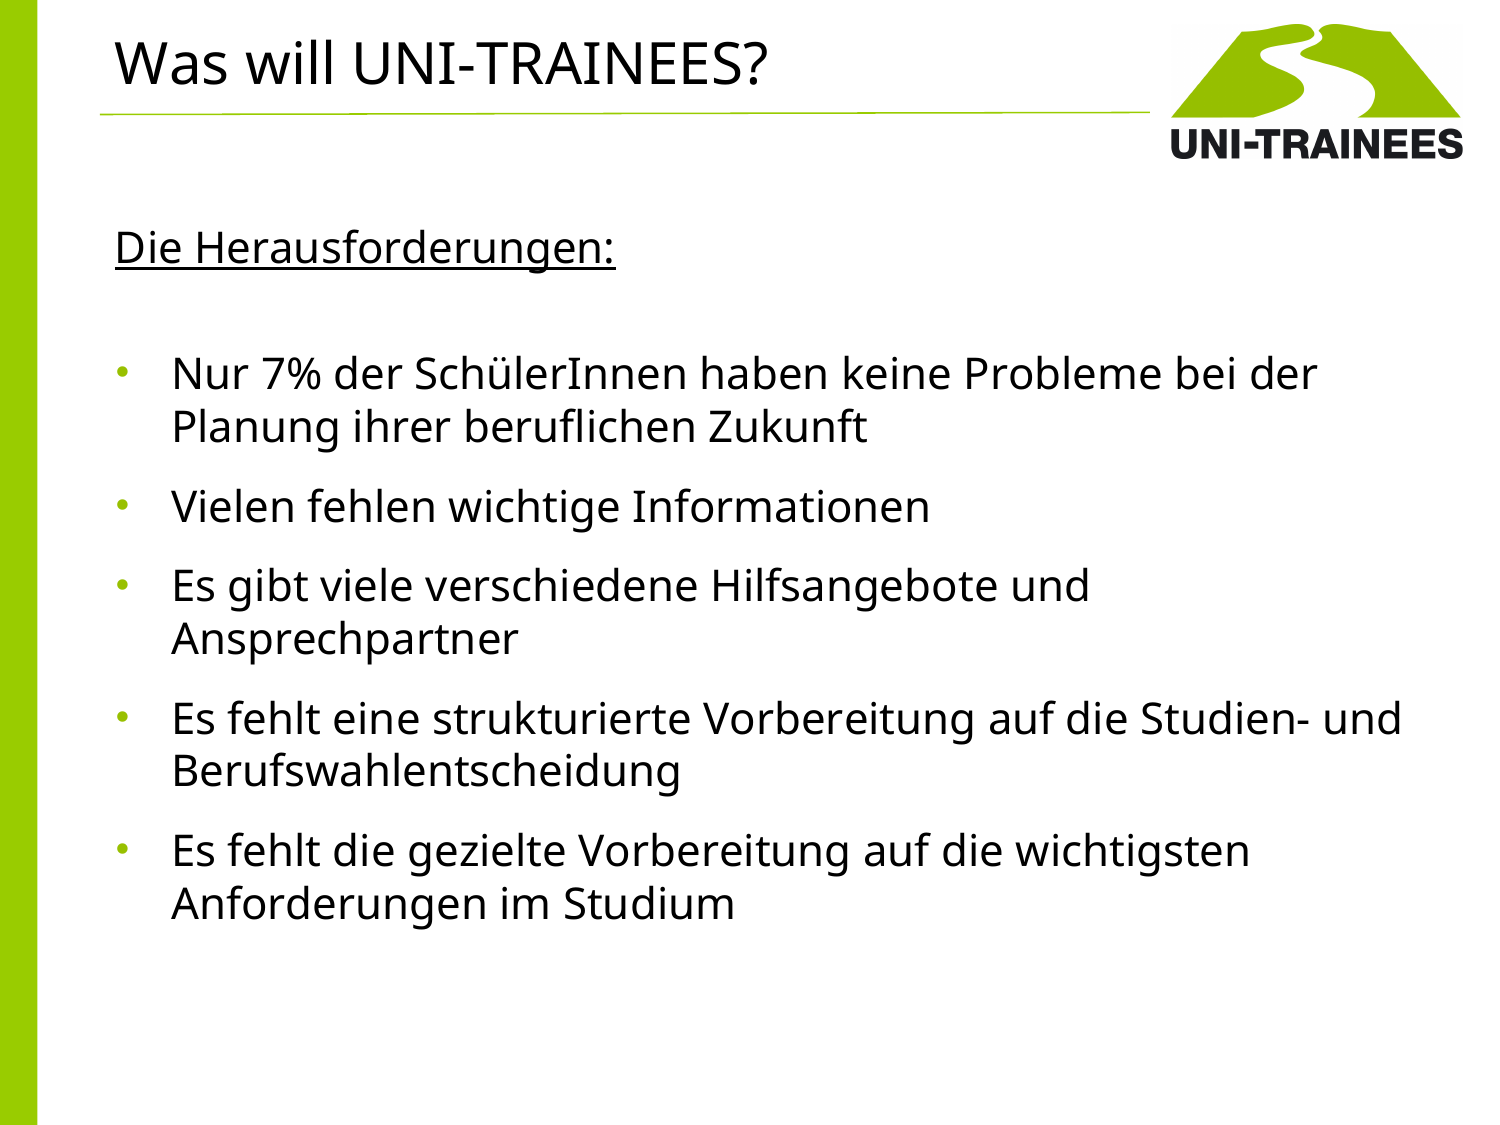

Was will UNI-TRAINEES?
# Die Herausforderungen:
Nur 7% der SchülerInnen haben keine Probleme bei der Planung ihrer beruflichen Zukunft
Vielen fehlen wichtige Informationen
Es gibt viele verschiedene Hilfsangebote und Ansprechpartner
Es fehlt eine strukturierte Vorbereitung auf die Studien- und Berufswahlentscheidung
Es fehlt die gezielte Vorbereitung auf die wichtigsten Anforderungen im Studium